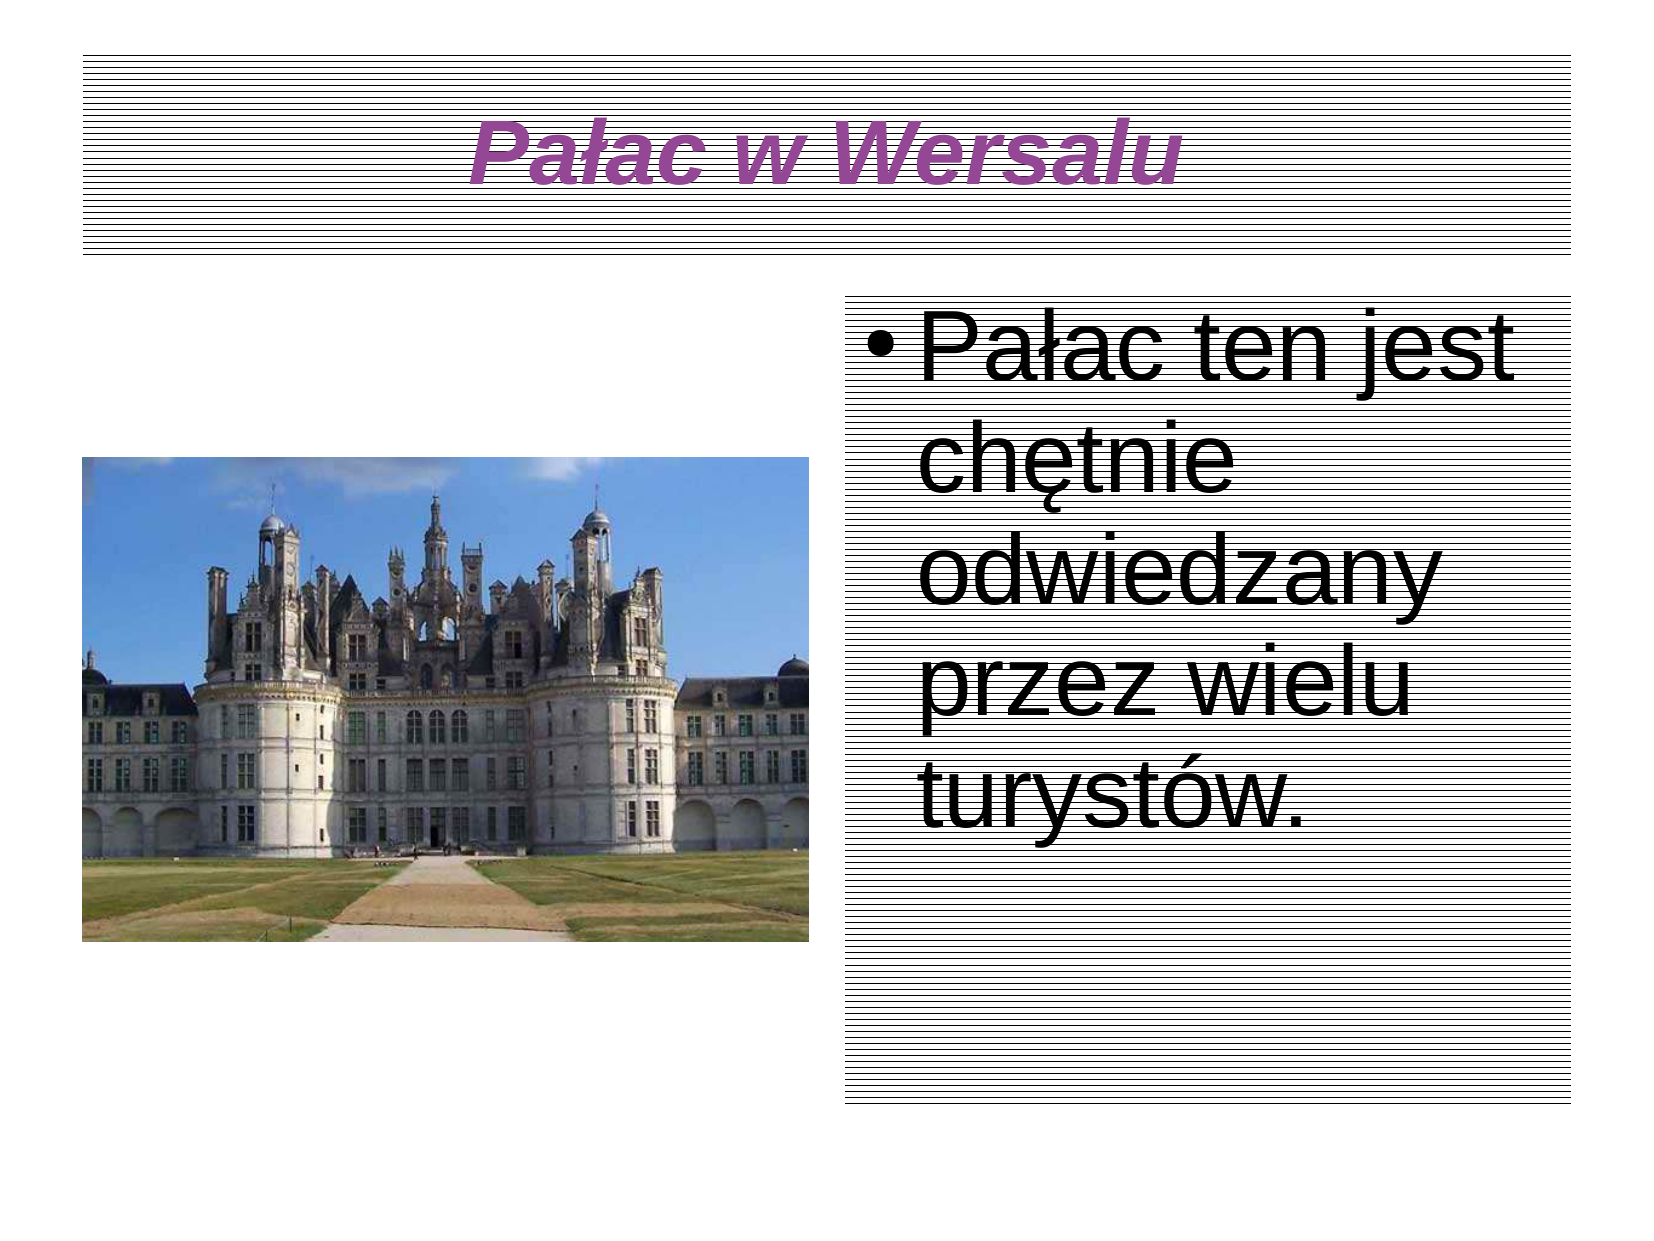

# Pałac w Wersalu
Pałac ten jest chętnie odwiedzany przez wielu turystów.